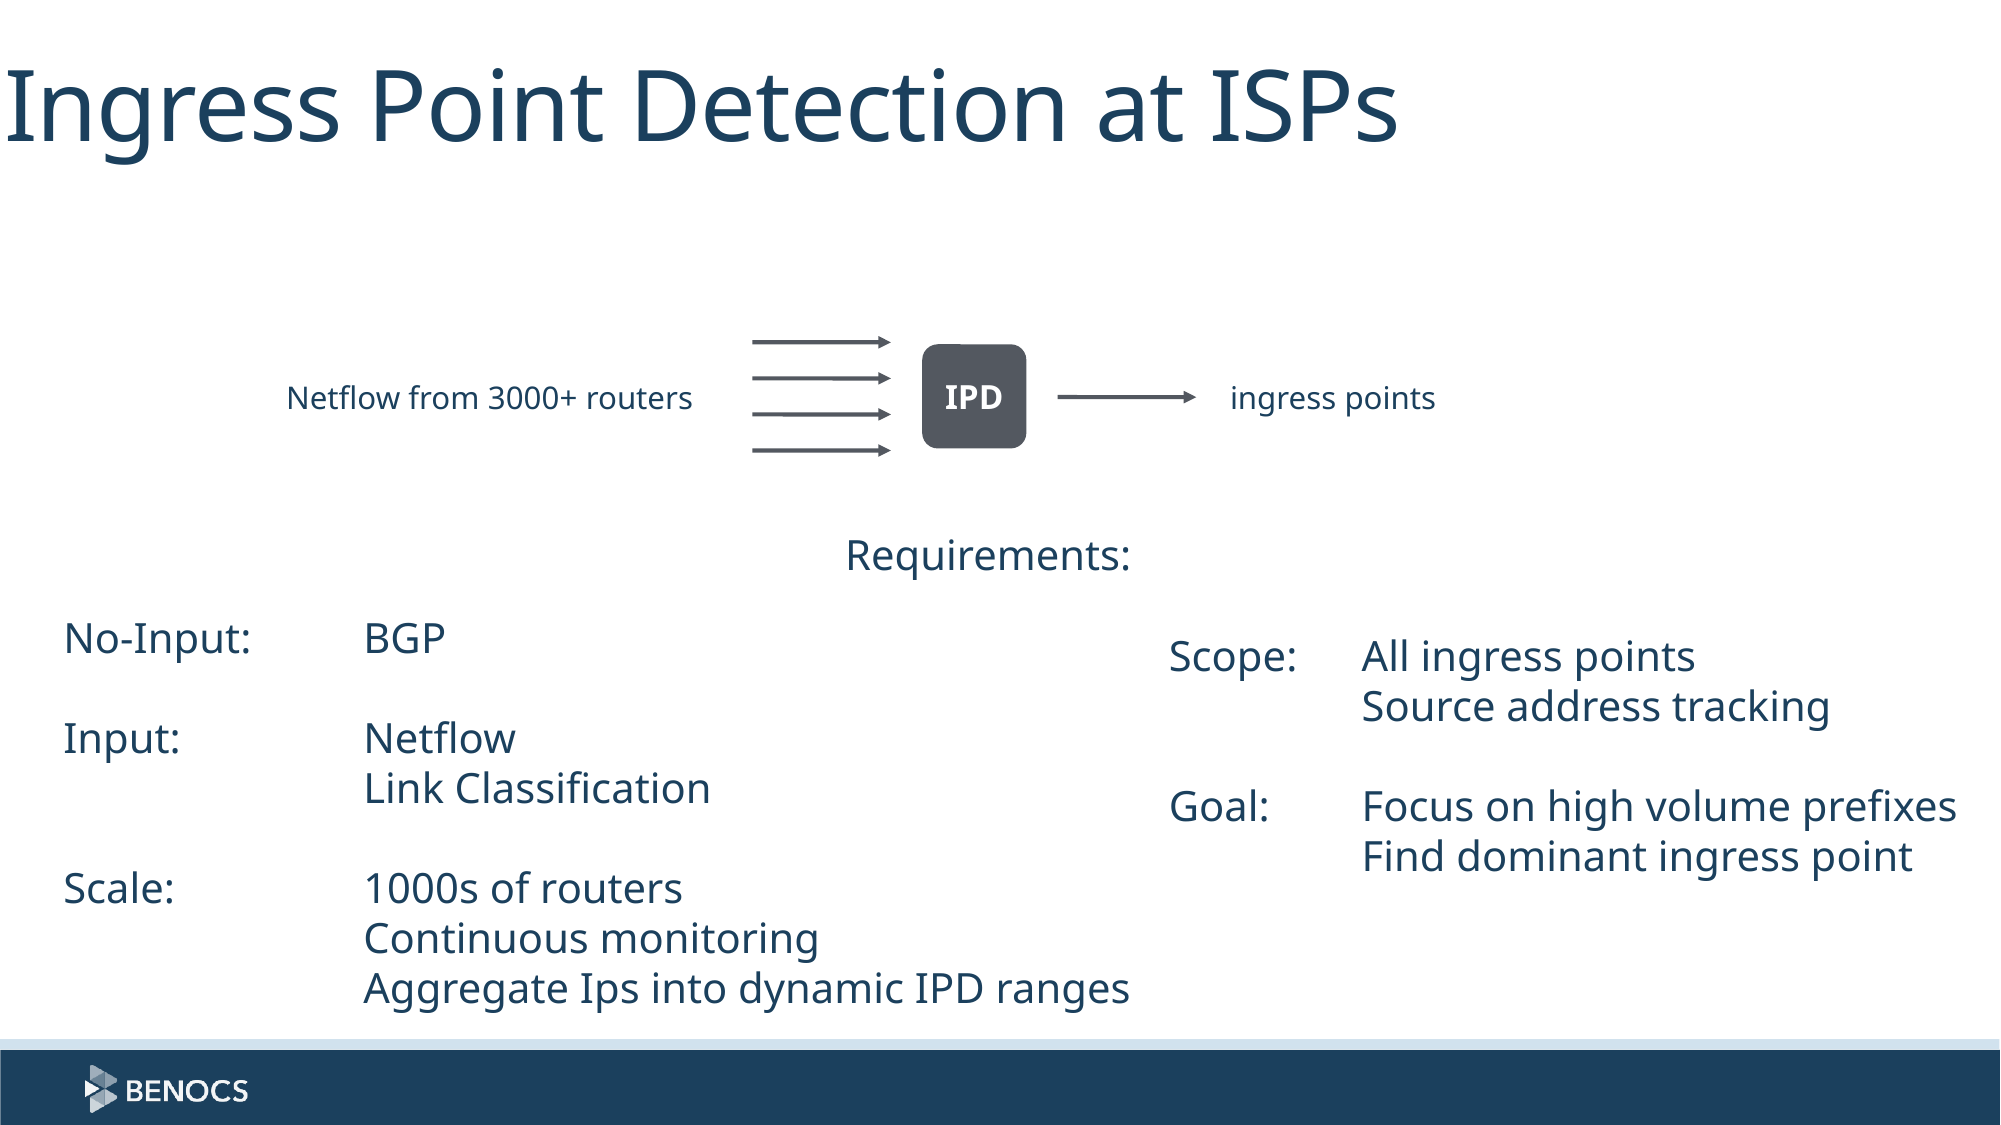

# Ingress Point Detection at ISPs
IPD
Netflow from 3000+ routers
ingress points
Requirements:
No-Input:	BGP
Input:		Netflow
		Link Classification
Scale:		1000s of routers
		Continuous monitoring
		Aggregate Ips into dynamic IPD ranges
Scope:	 All ingress points
	 Source address tracking
Goal:	 Focus on high volume prefixes
	 Find dominant ingress point